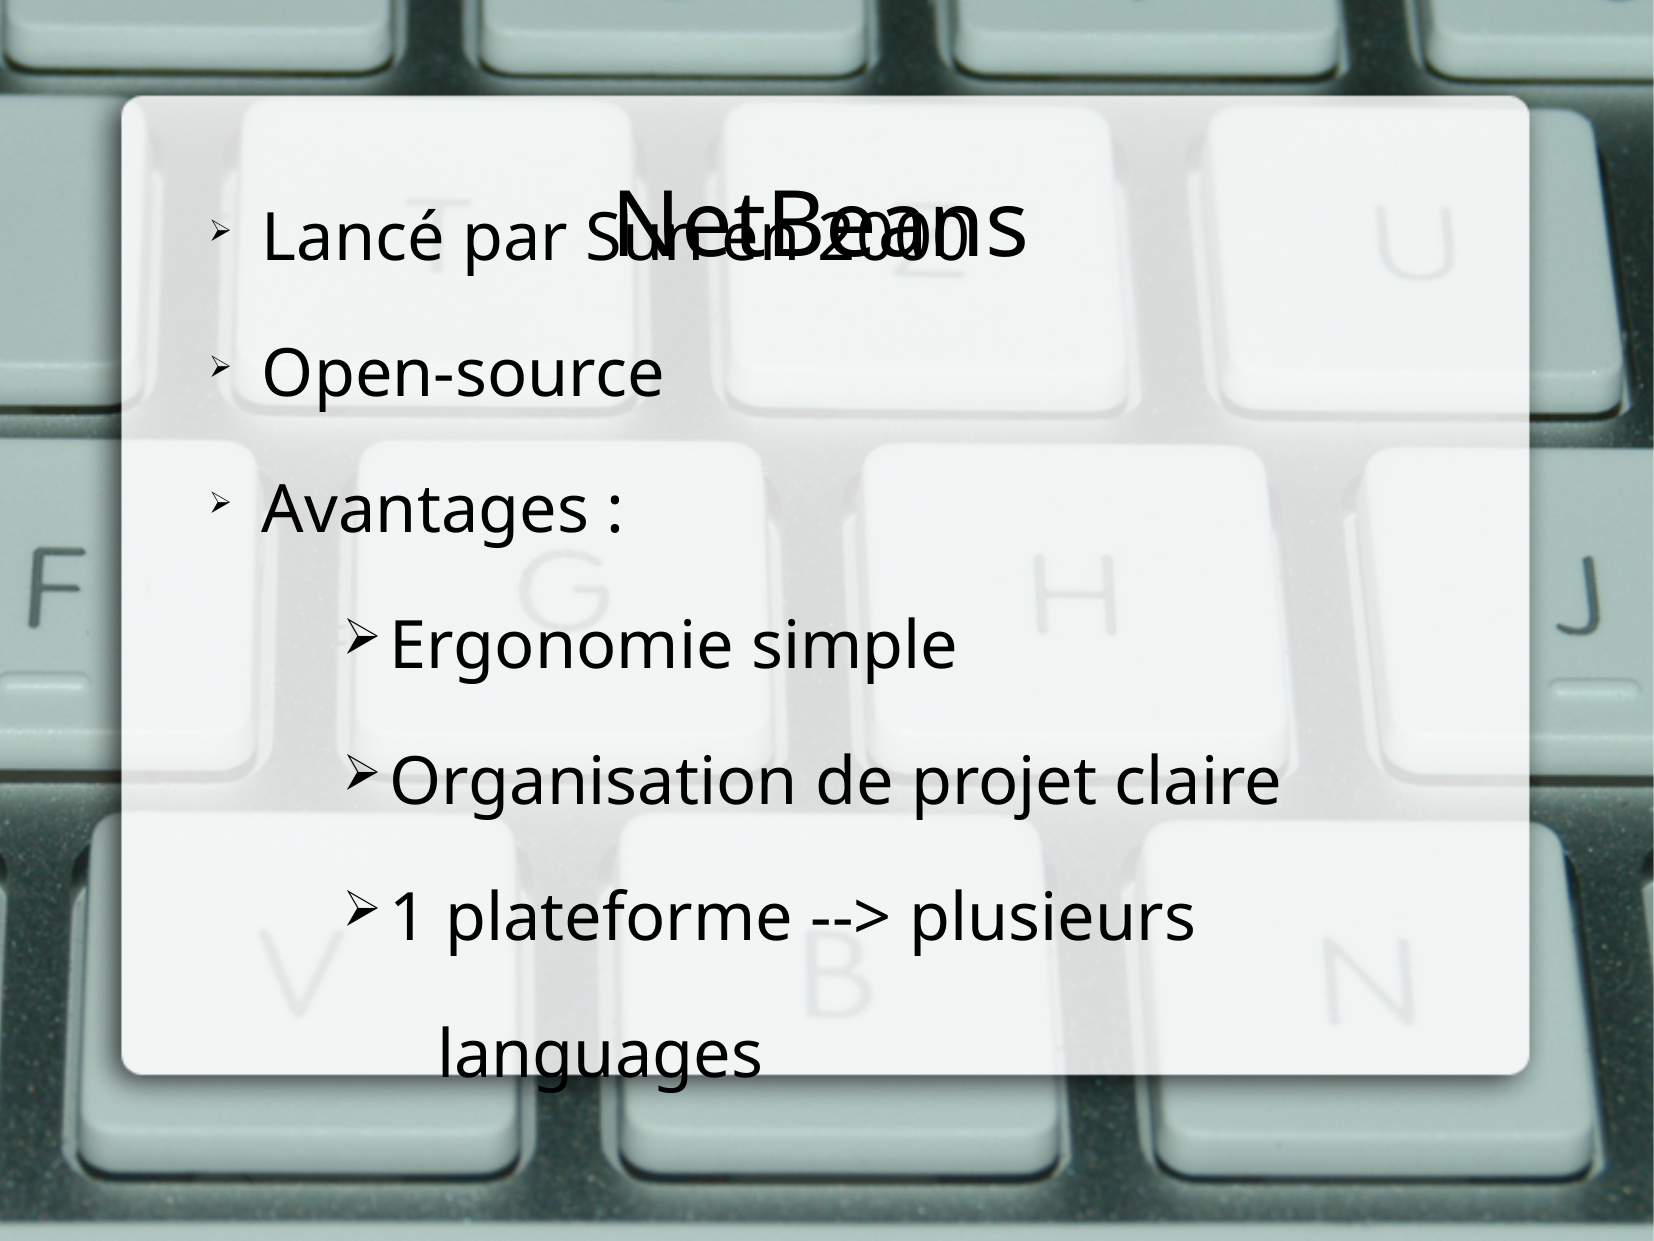

# NetBeans
Lancé par Sun en 2000
Open-source
Avantages :
Ergonomie simple
Organisation de projet claire
1 plateforme --> plusieurs languages